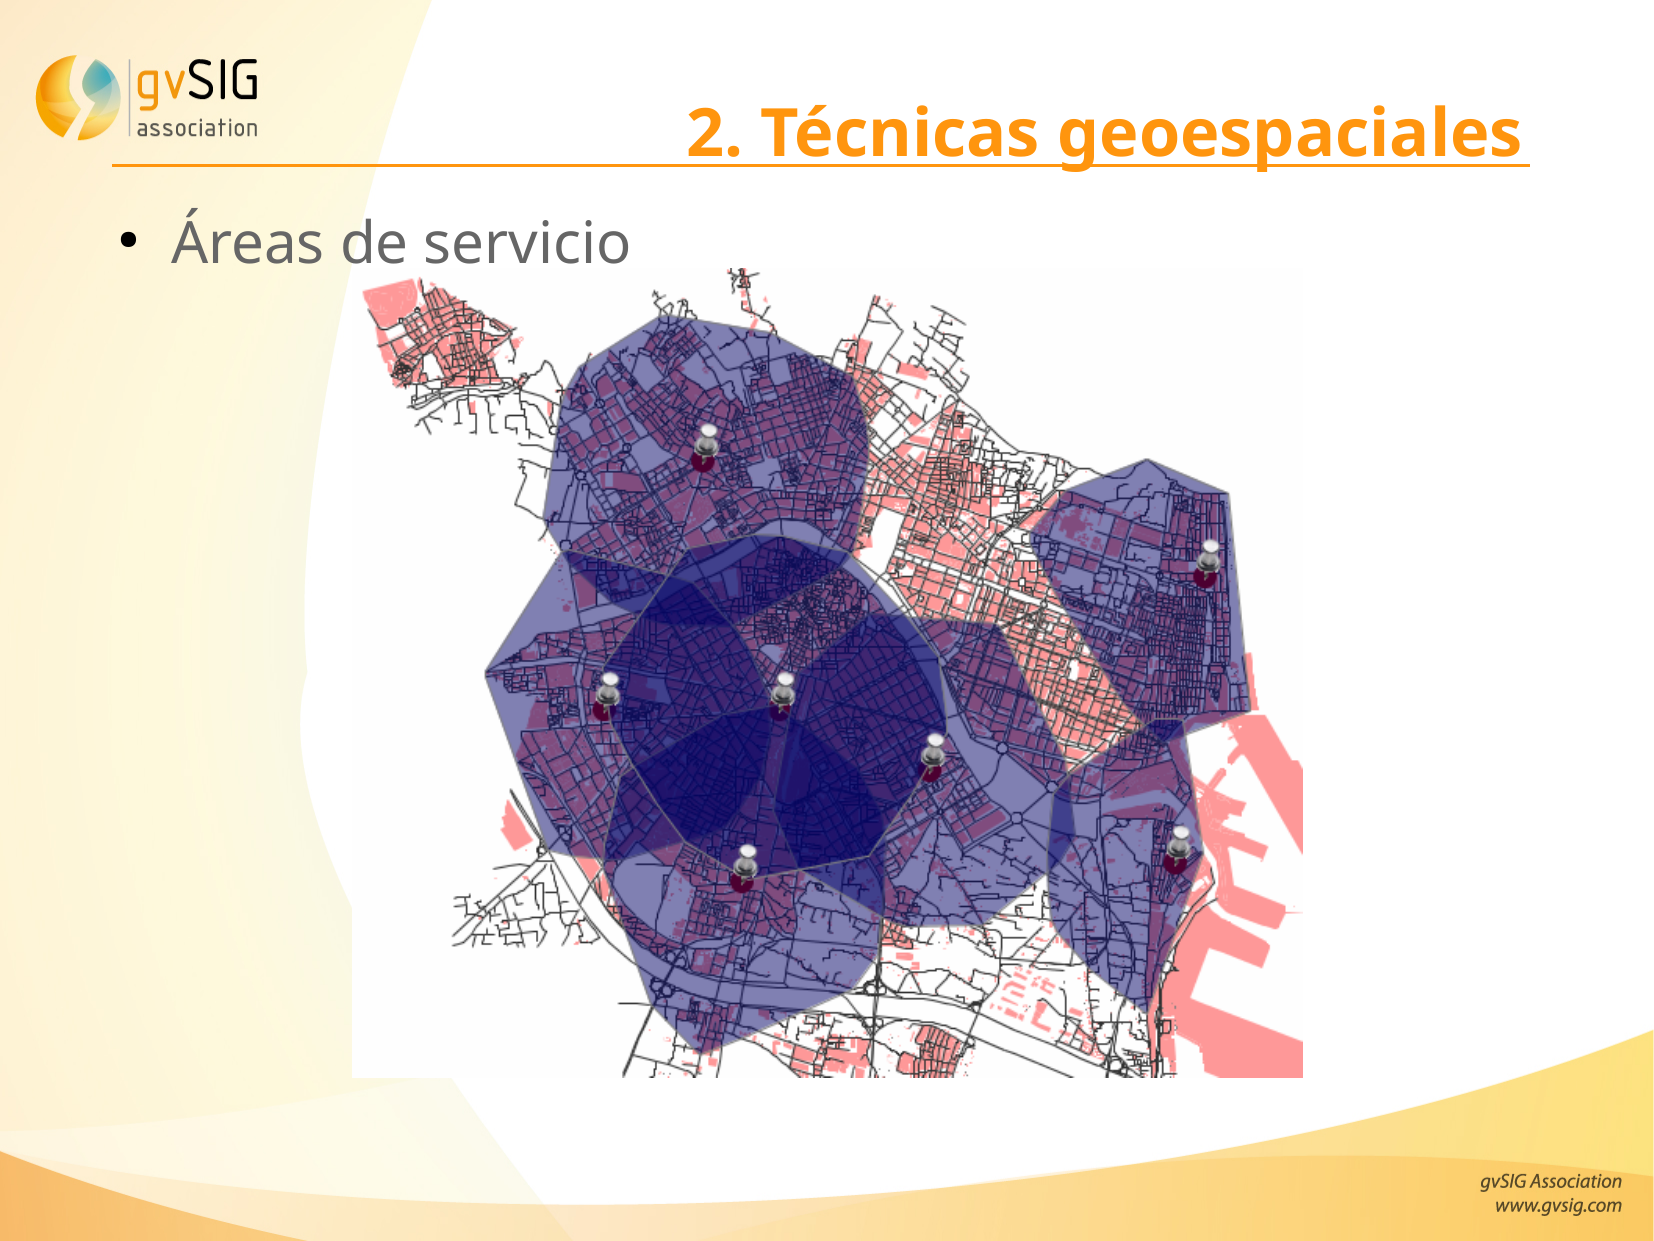

2. Técnicas geoespaciales
# Áreas de servicio